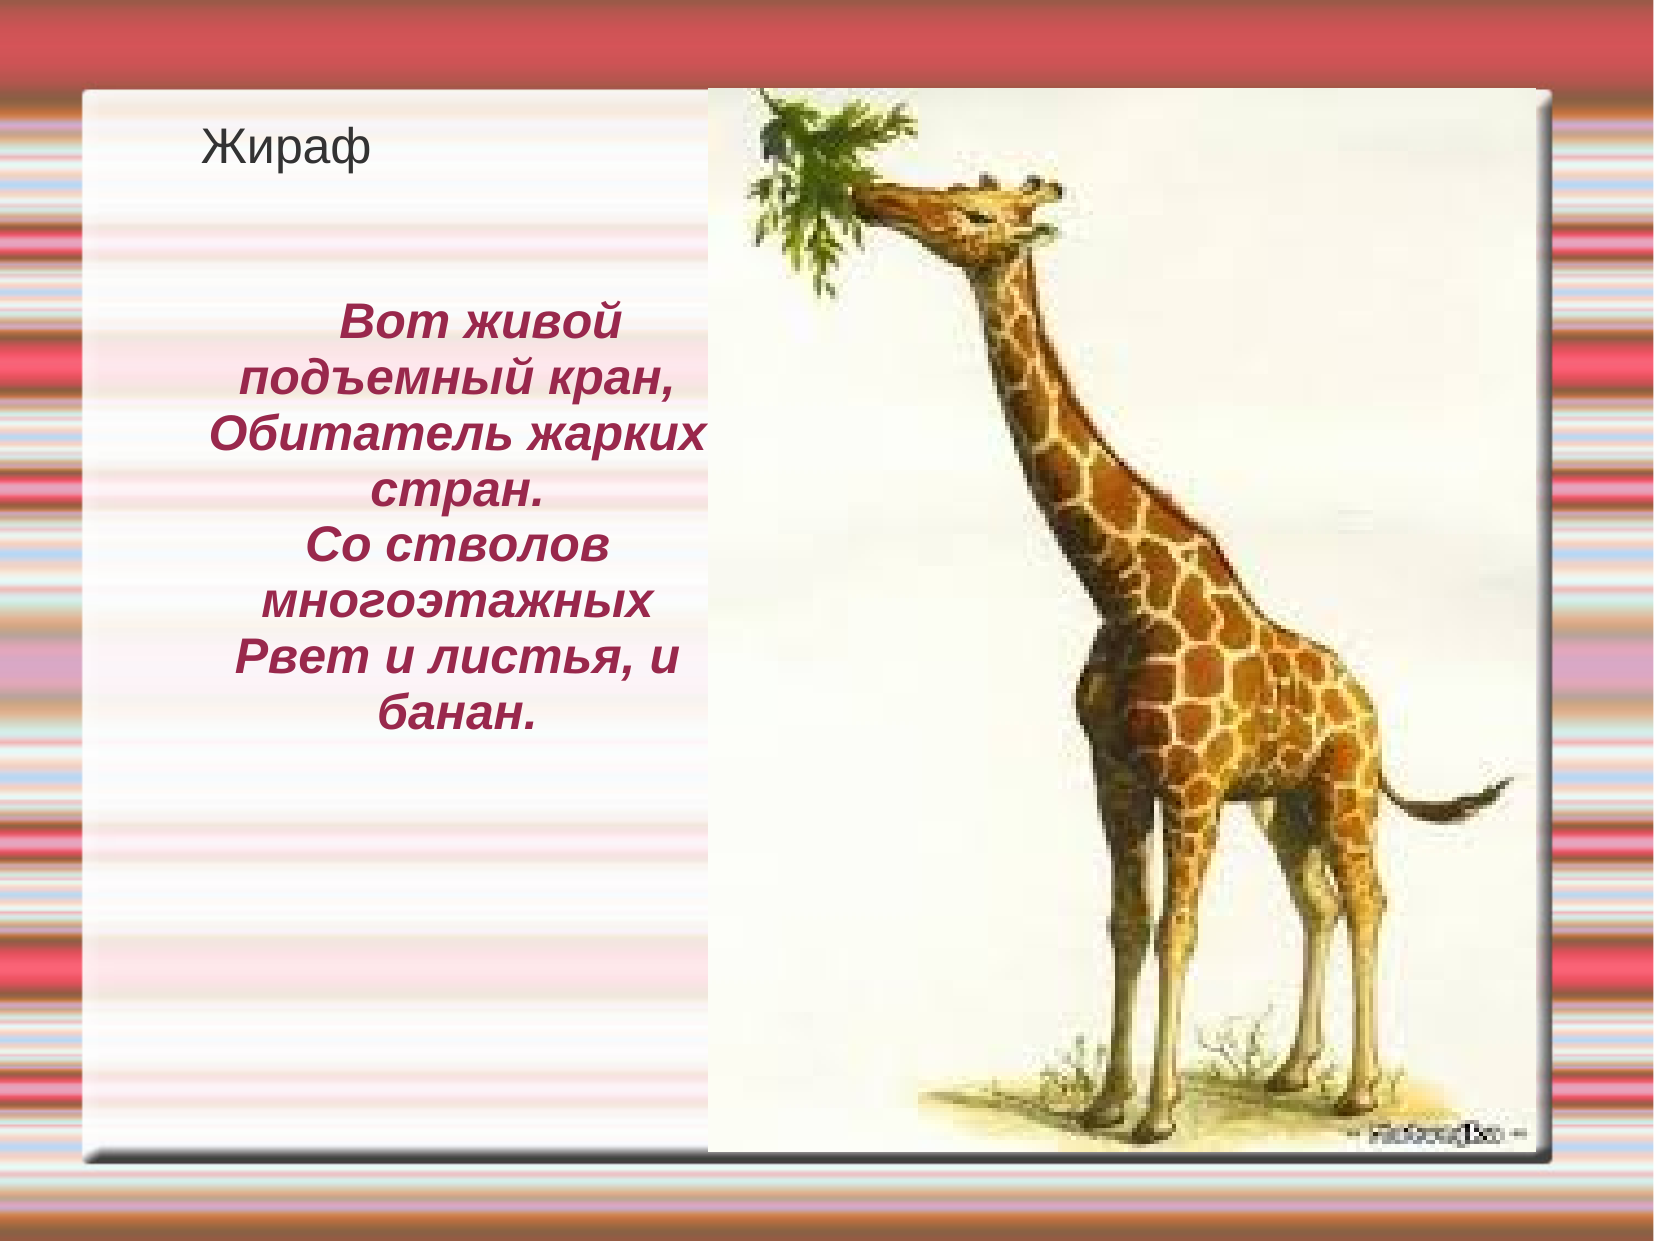

Жираф
# Вот живой подъемный кран, Обитатель жарких стран. Со стволов многоэтажных Рвет и листья, и банан.